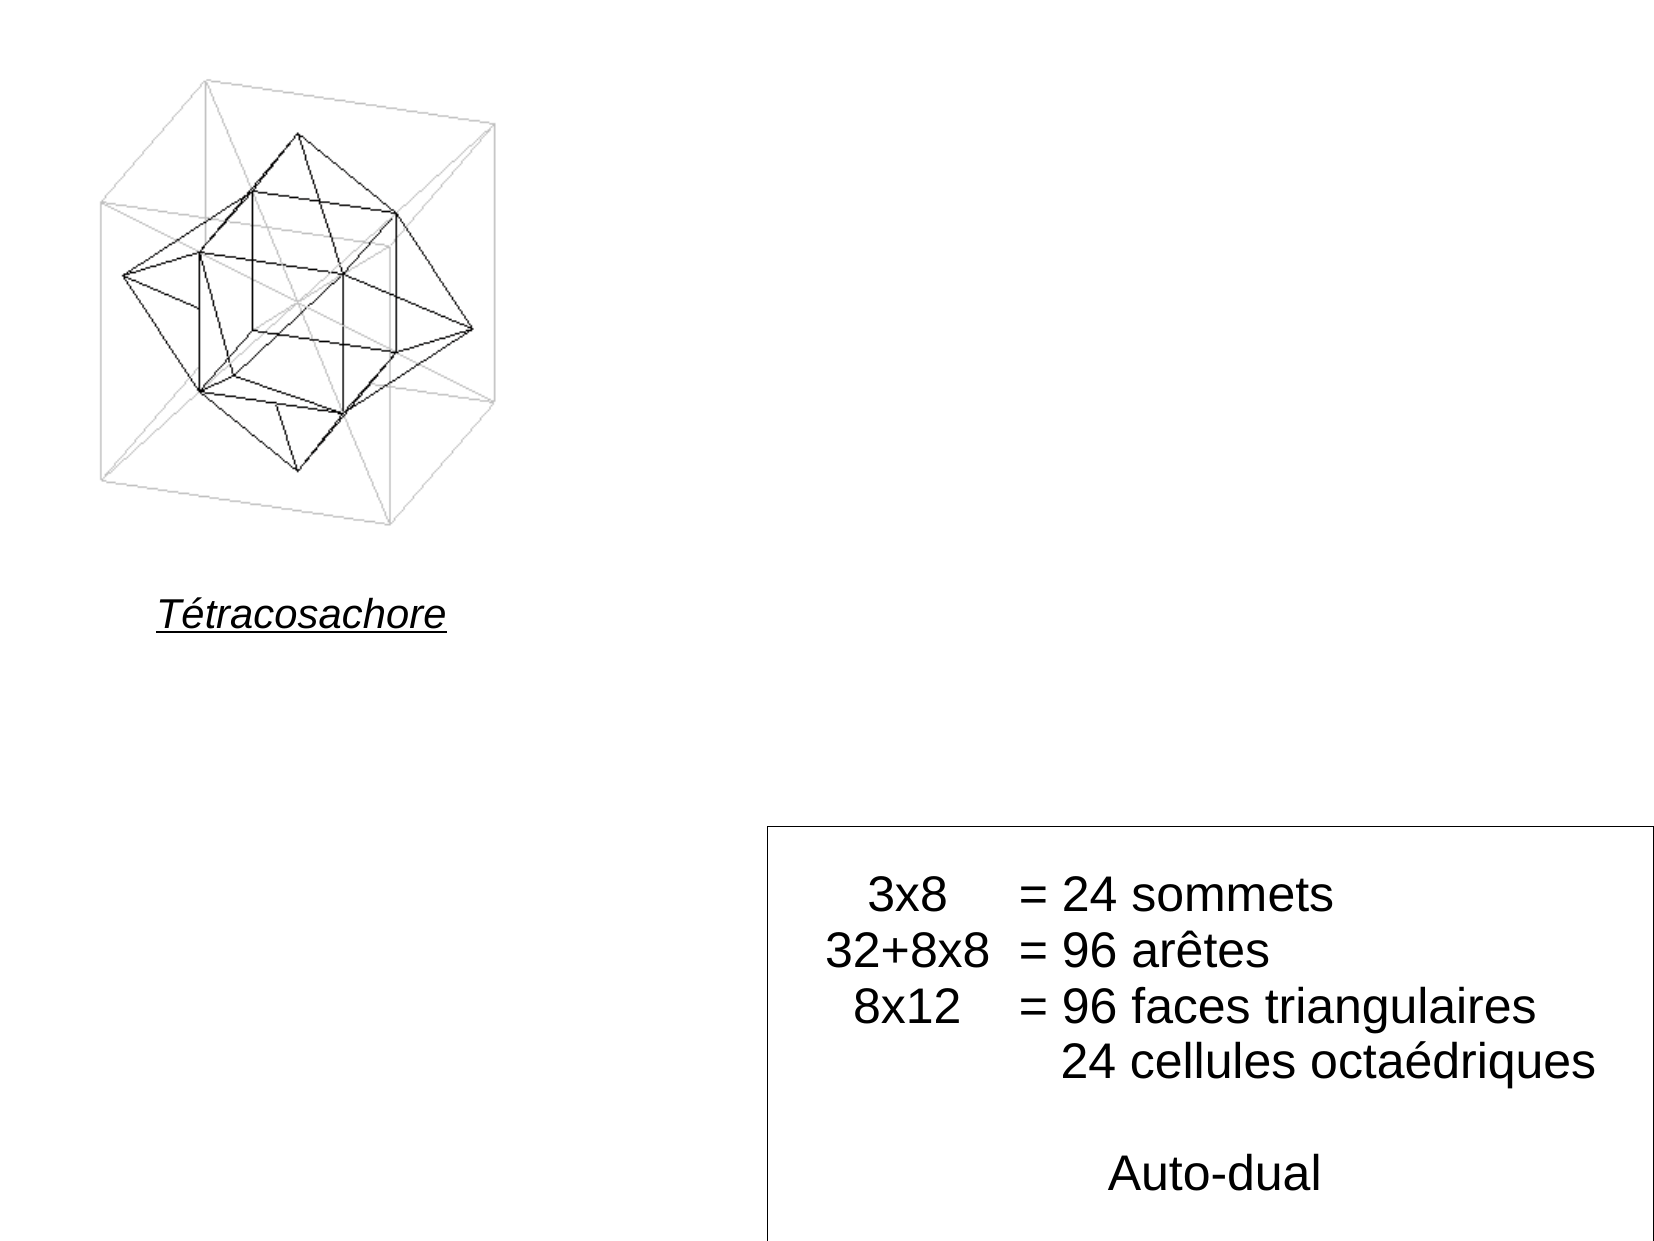

Tétracosachore
 3x8	= 24 sommets
 32+8x8	= 96 arêtes
 8x12	= 96 faces triangulaires
 		 24 cellules octaédriques
Auto-dual